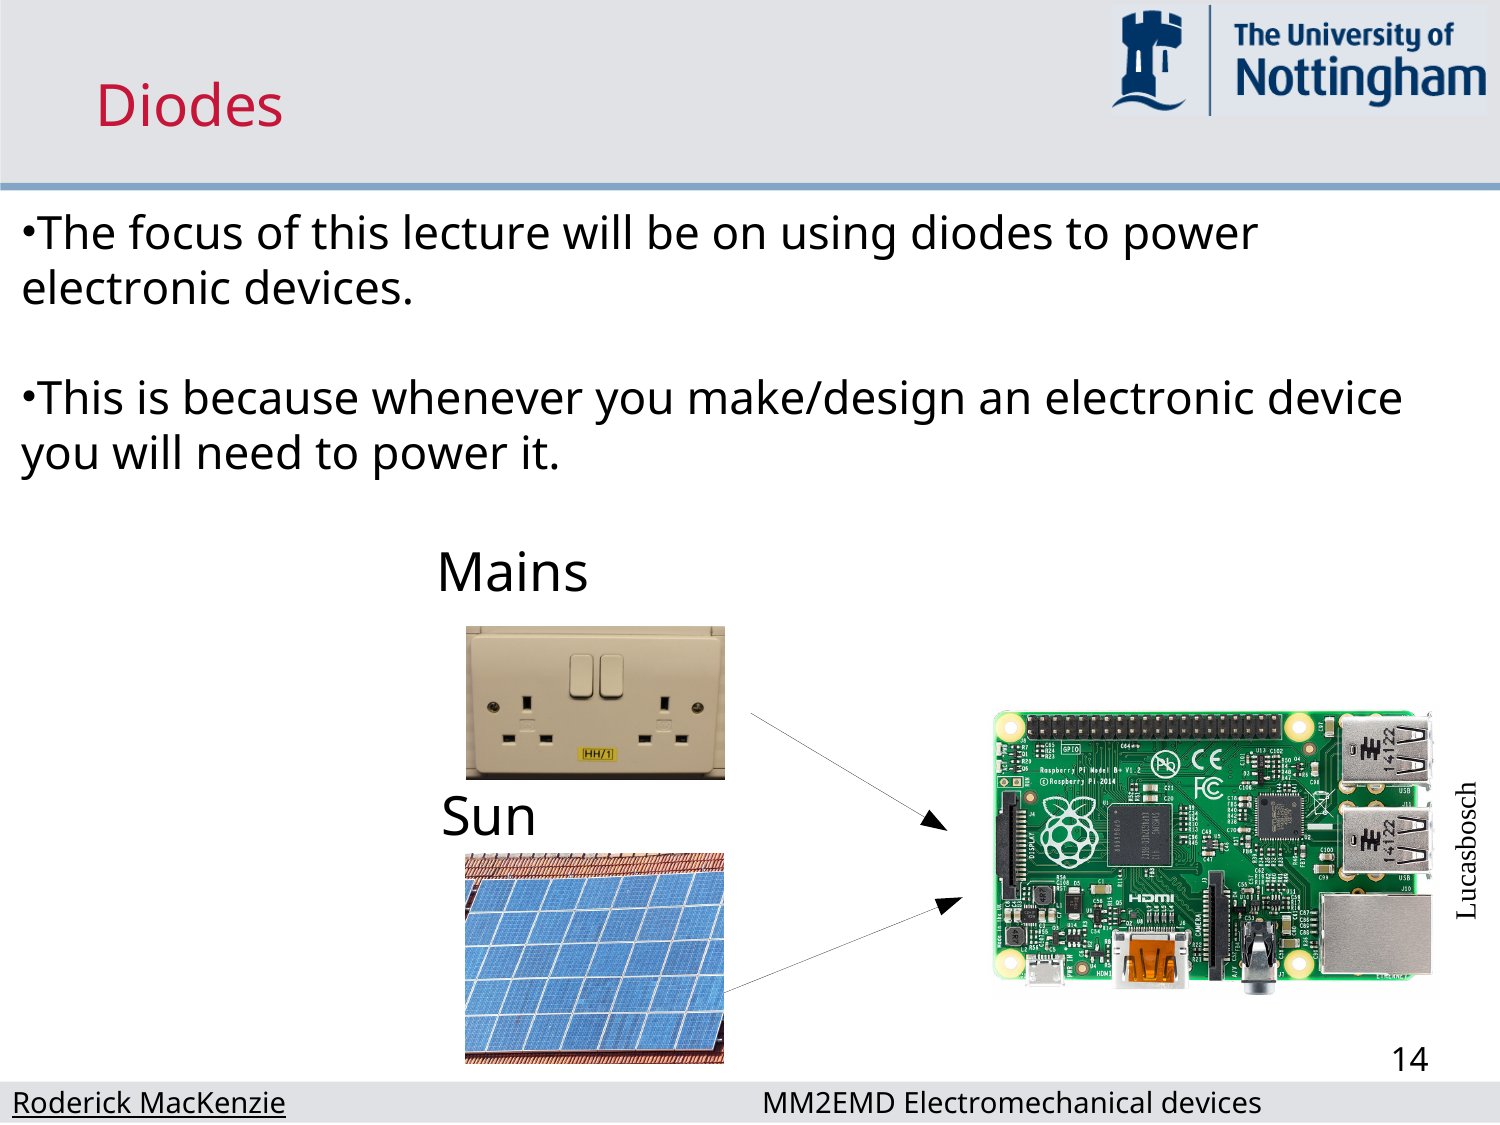

# Diodes
The focus of this lecture will be on using diodes to power electronic devices.
This is because whenever you make/design an electronic device you will need to power it.
Mains
Lucasbosch
Sun